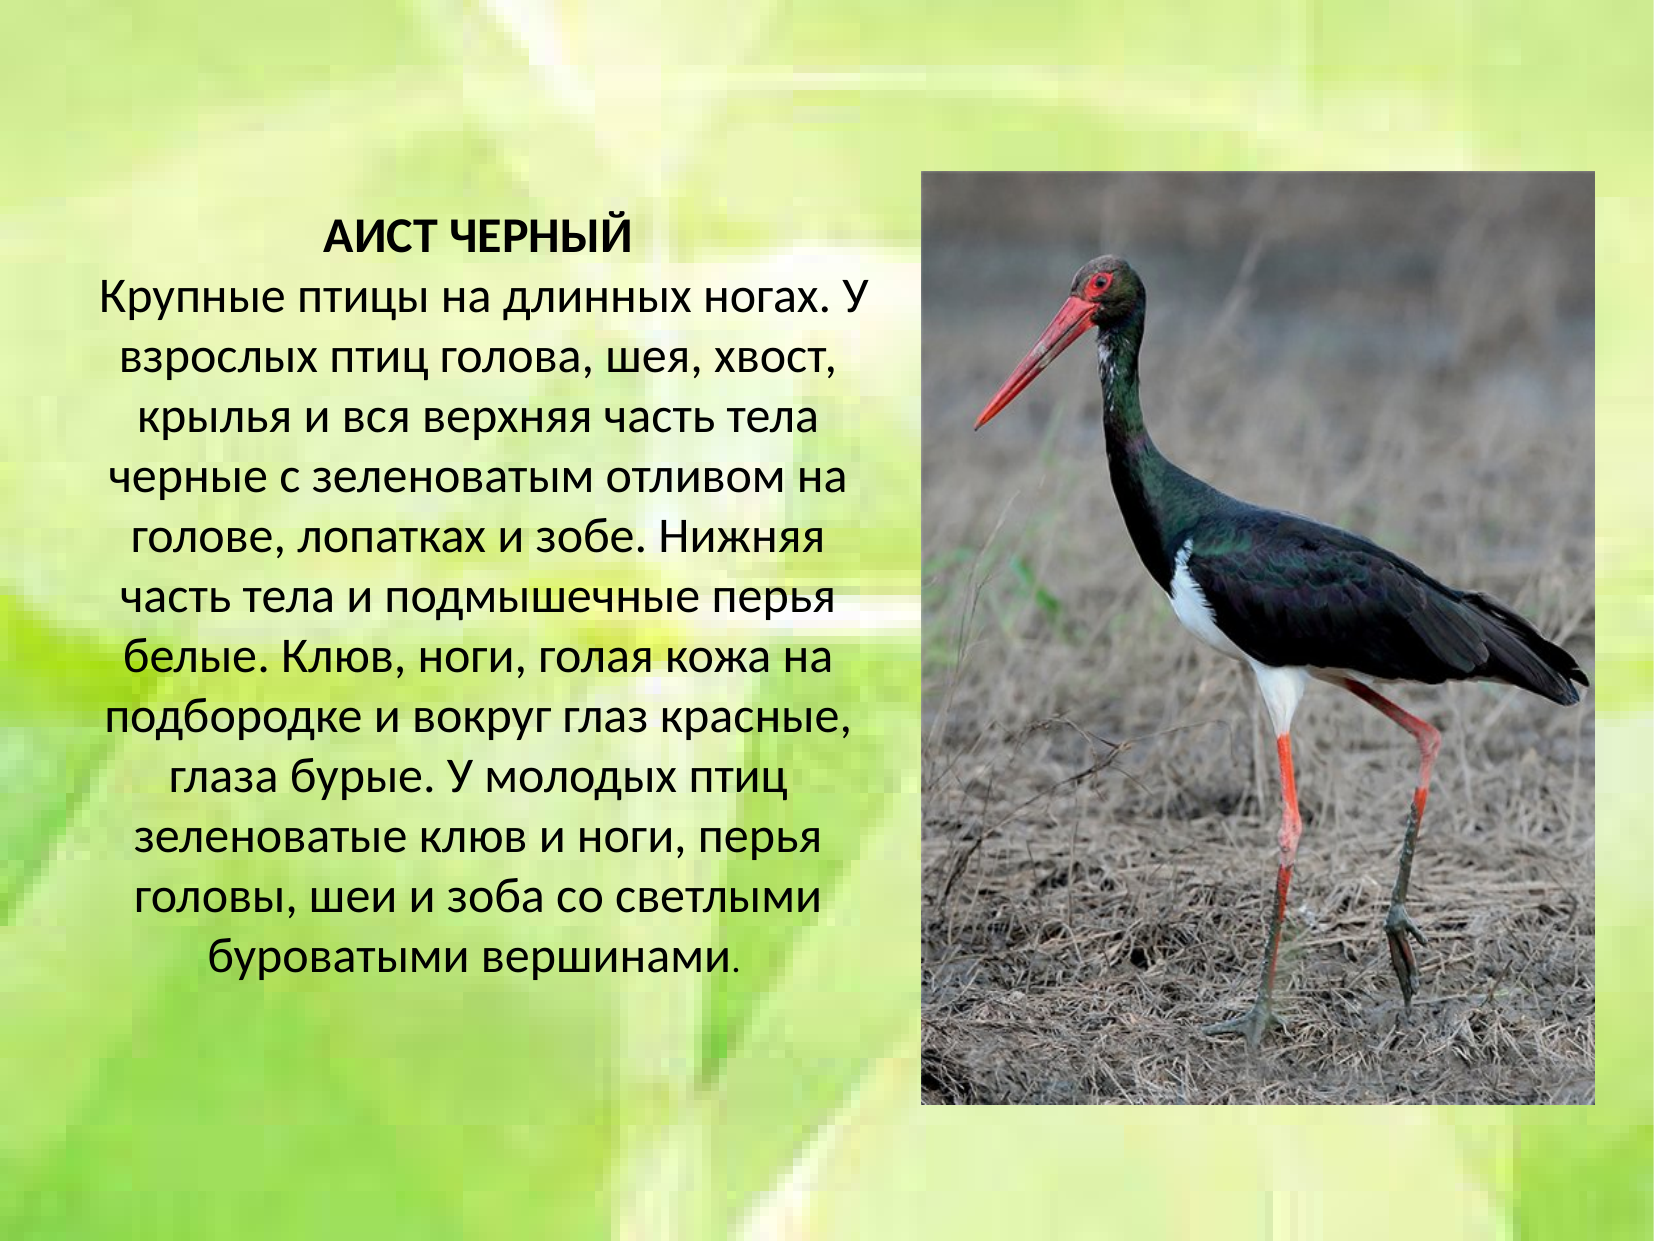

АИСТ ЧЕРНЫЙ
 Крупные птицы на длинных ногах. У взрослых птиц голова, шея, хвост, крылья и вся верхняя часть тела черные с зеленоватым отливом на голове, лопатках и зобе. Нижняя часть тела и подмышечные перья белые. Клюв, ноги, голая кожа на подбородке и вокруг глаз красные, глаза бурые. У молодых птиц зеленоватые клюв и ноги, перья головы, шеи и зоба со светлыми буроватыми вершинами.